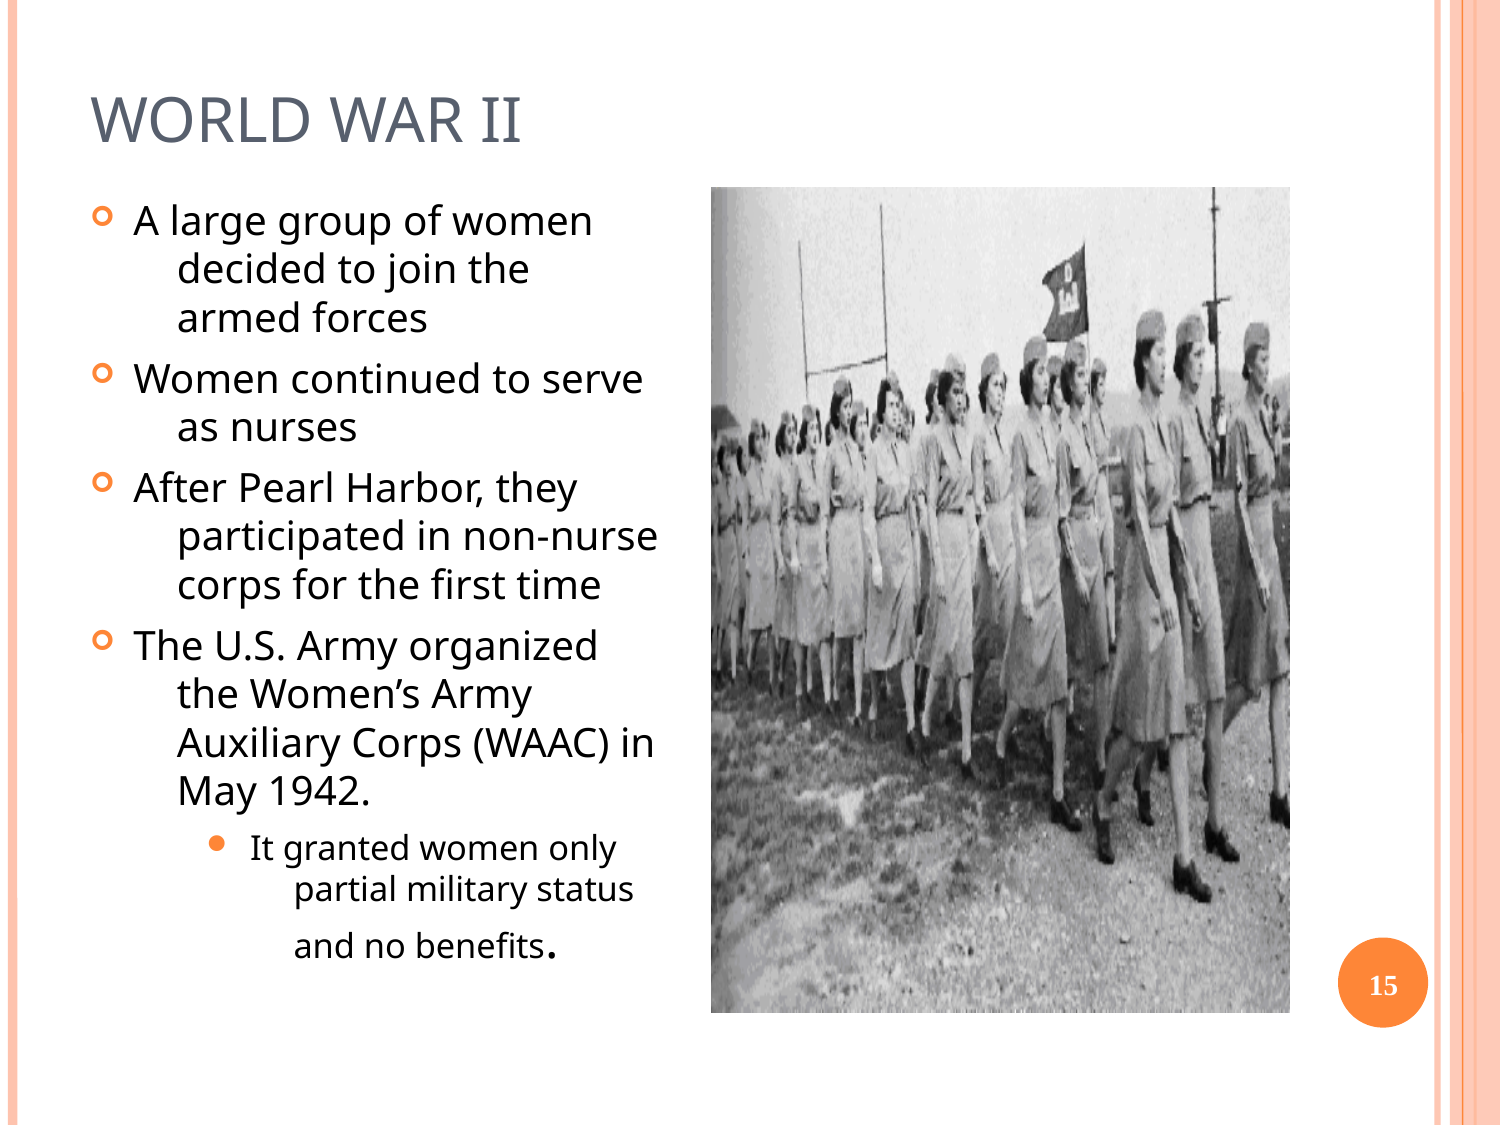

# World War II
A large group of women decided to join the armed forces
Women continued to serve as nurses
After Pearl Harbor, they participated in non-nurse corps for the first time
The U.S. Army organized the Women’s Army Auxiliary Corps (WAAC) in May 1942.
It granted women only partial military status and no benefits.